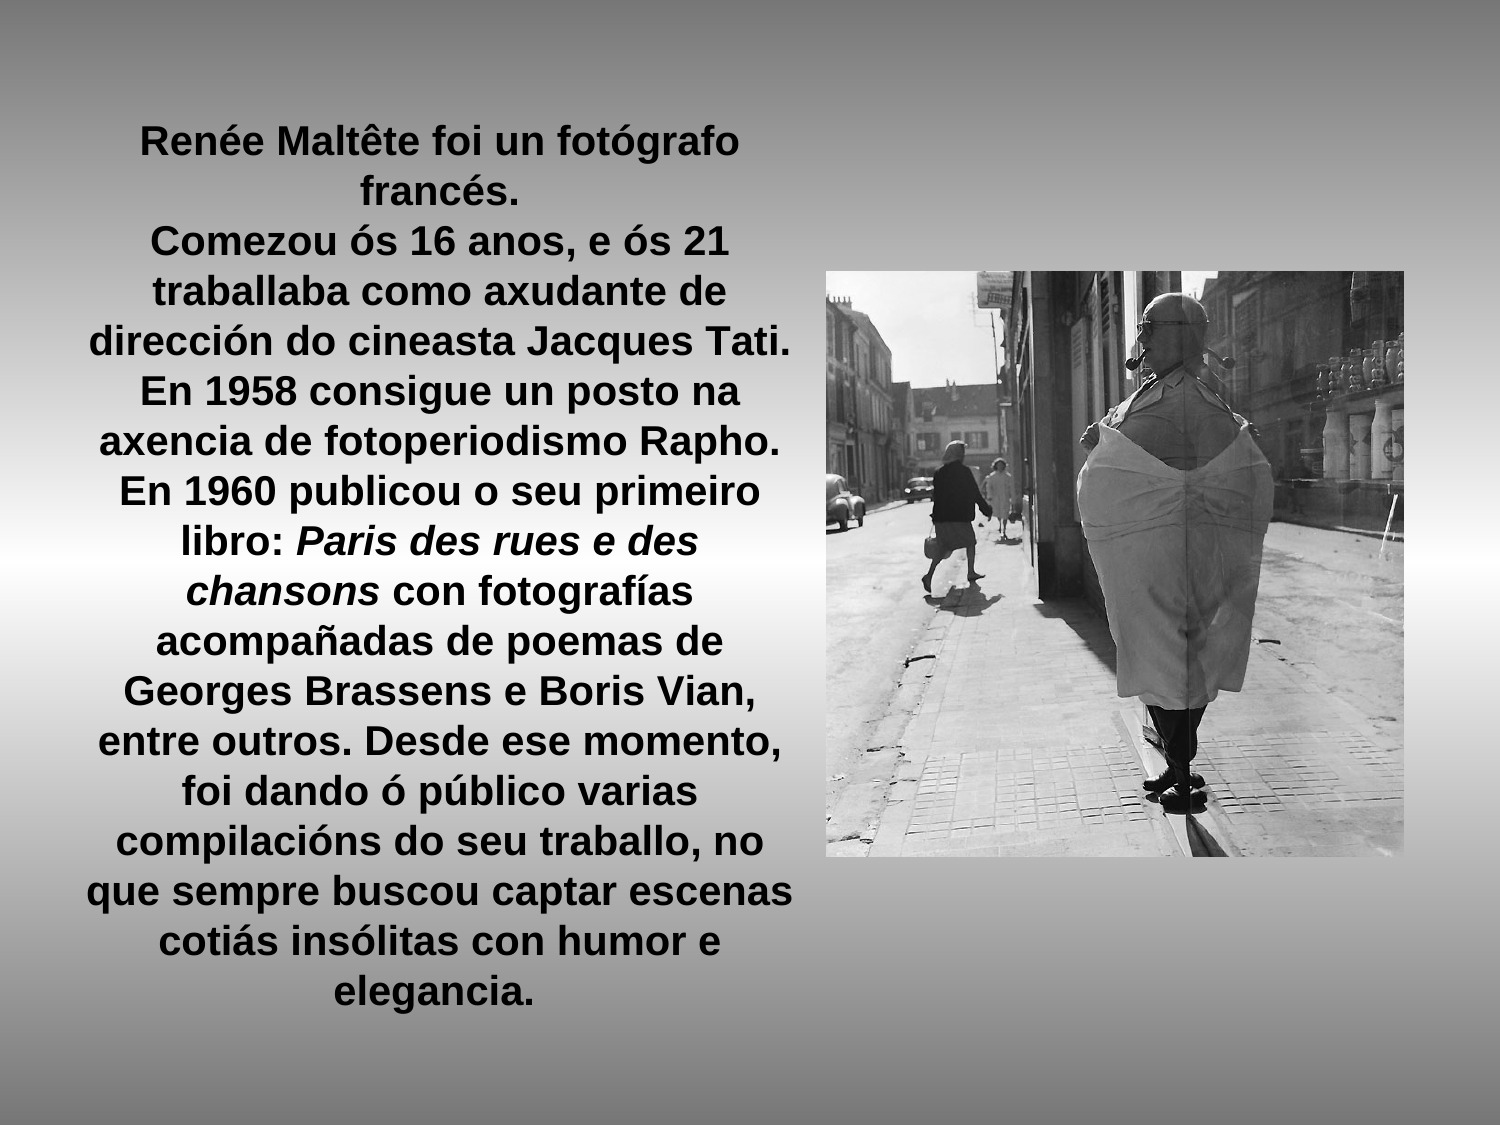

Renée Maltête foi un fotógrafo francés.
Comezou ós 16 anos, e ós 21 traballaba como axudante de dirección do cineasta Jacques Tati.
En 1958 consigue un posto na axencia de fotoperiodismo Rapho.
En 1960 publicou o seu primeiro libro: Paris des rues e des chansons con fotografías acompañadas de poemas de Georges Brassens e Boris Vian, entre outros. Desde ese momento, foi dando ó público varias compilacións do seu traballo, no que sempre buscou captar escenas cotiás insólitas con humor e elegancia.